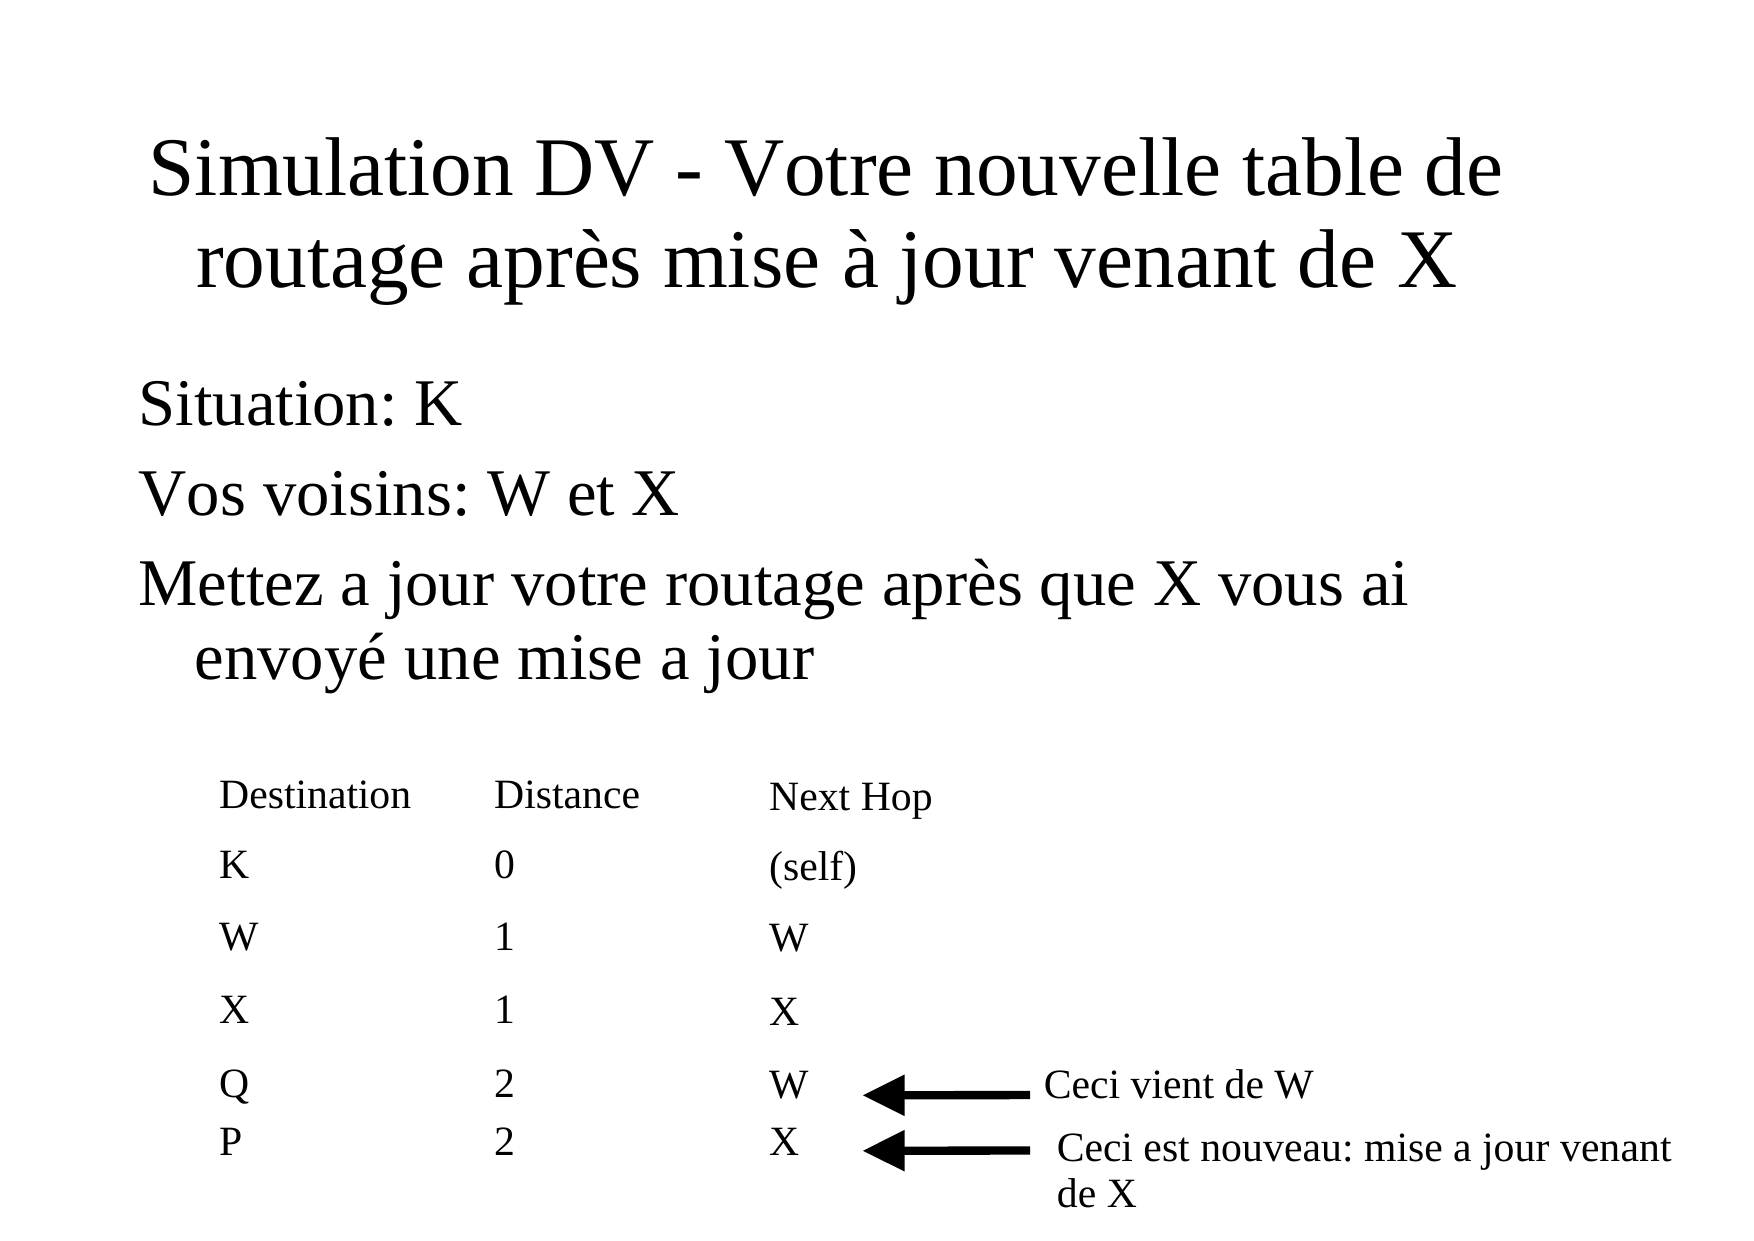

# Simulation DV - Votre nouvelle table de routage après mise à jour venant de X
Situation: K
Vos voisins: W et X
Mettez a jour votre routage après que X vous ai envoyé une mise a jour
Destination
Distance
Next Hop
K
0
(self)
W
1
W
X
1
X
Q
2
W
Ceci vient de W
P
2
X
Ceci est nouveau: mise a jour venant de X